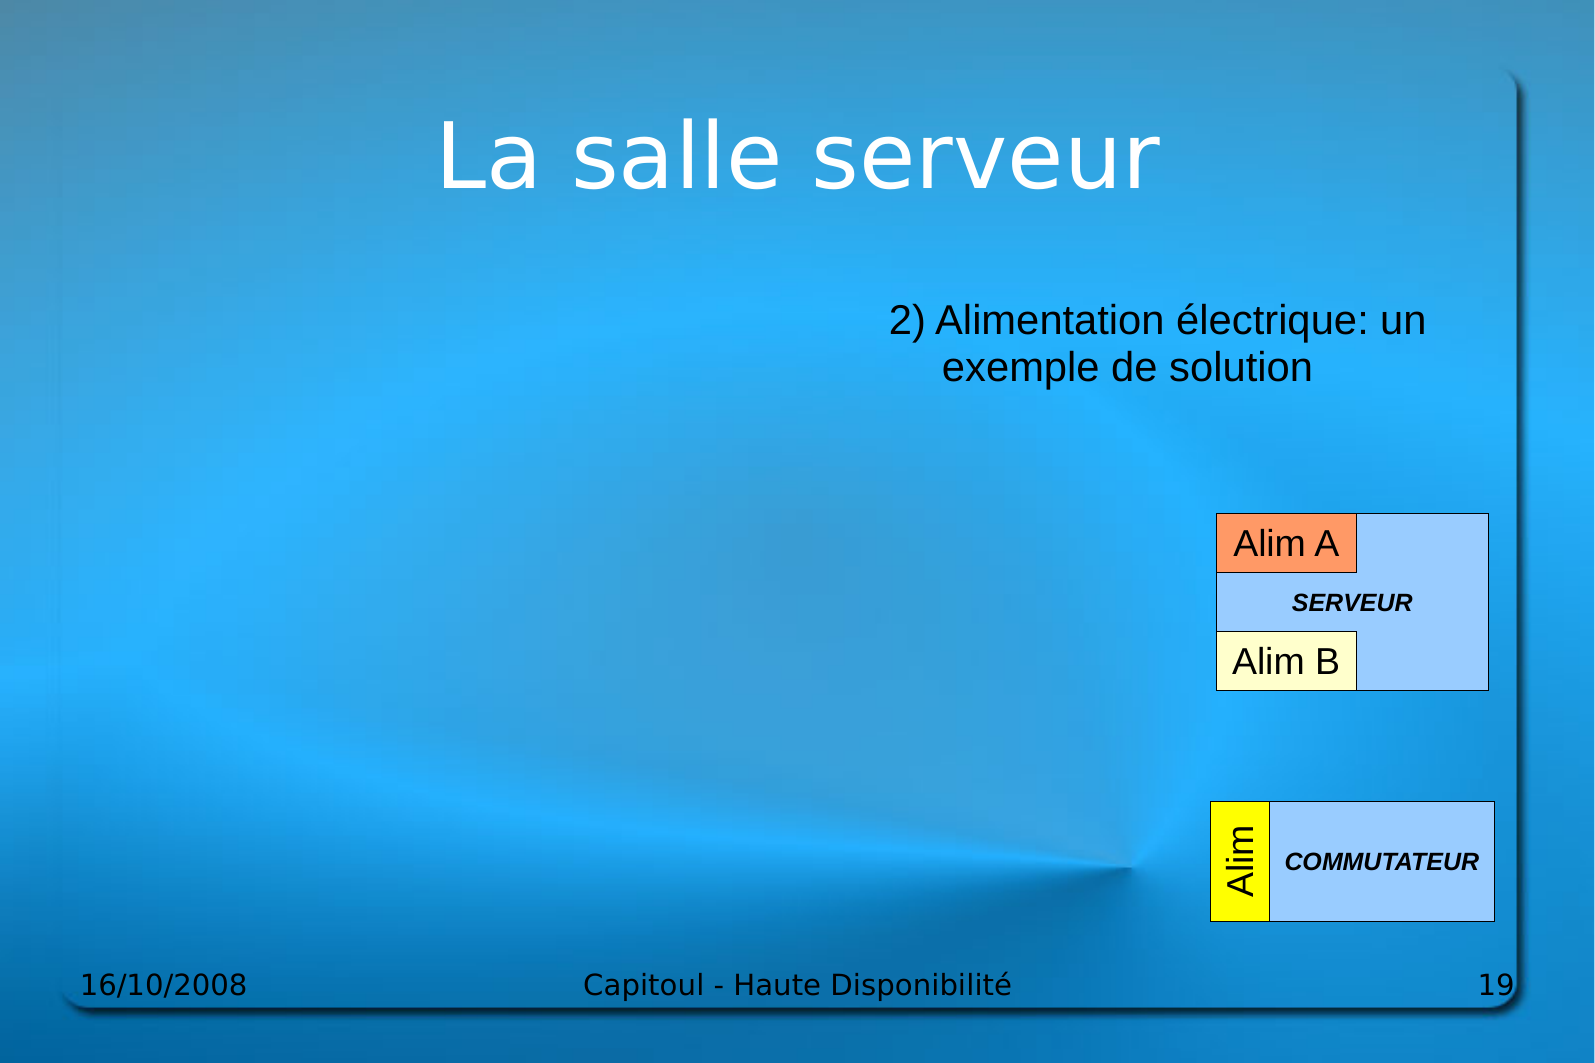

# La salle serveur
2) Alimentation électrique: un exemple de solution
SERVEUR
Alim A
Alim B
COMMUTATEUR
Alim
16/10/2008
Capitoul - Haute Disponibilité
19